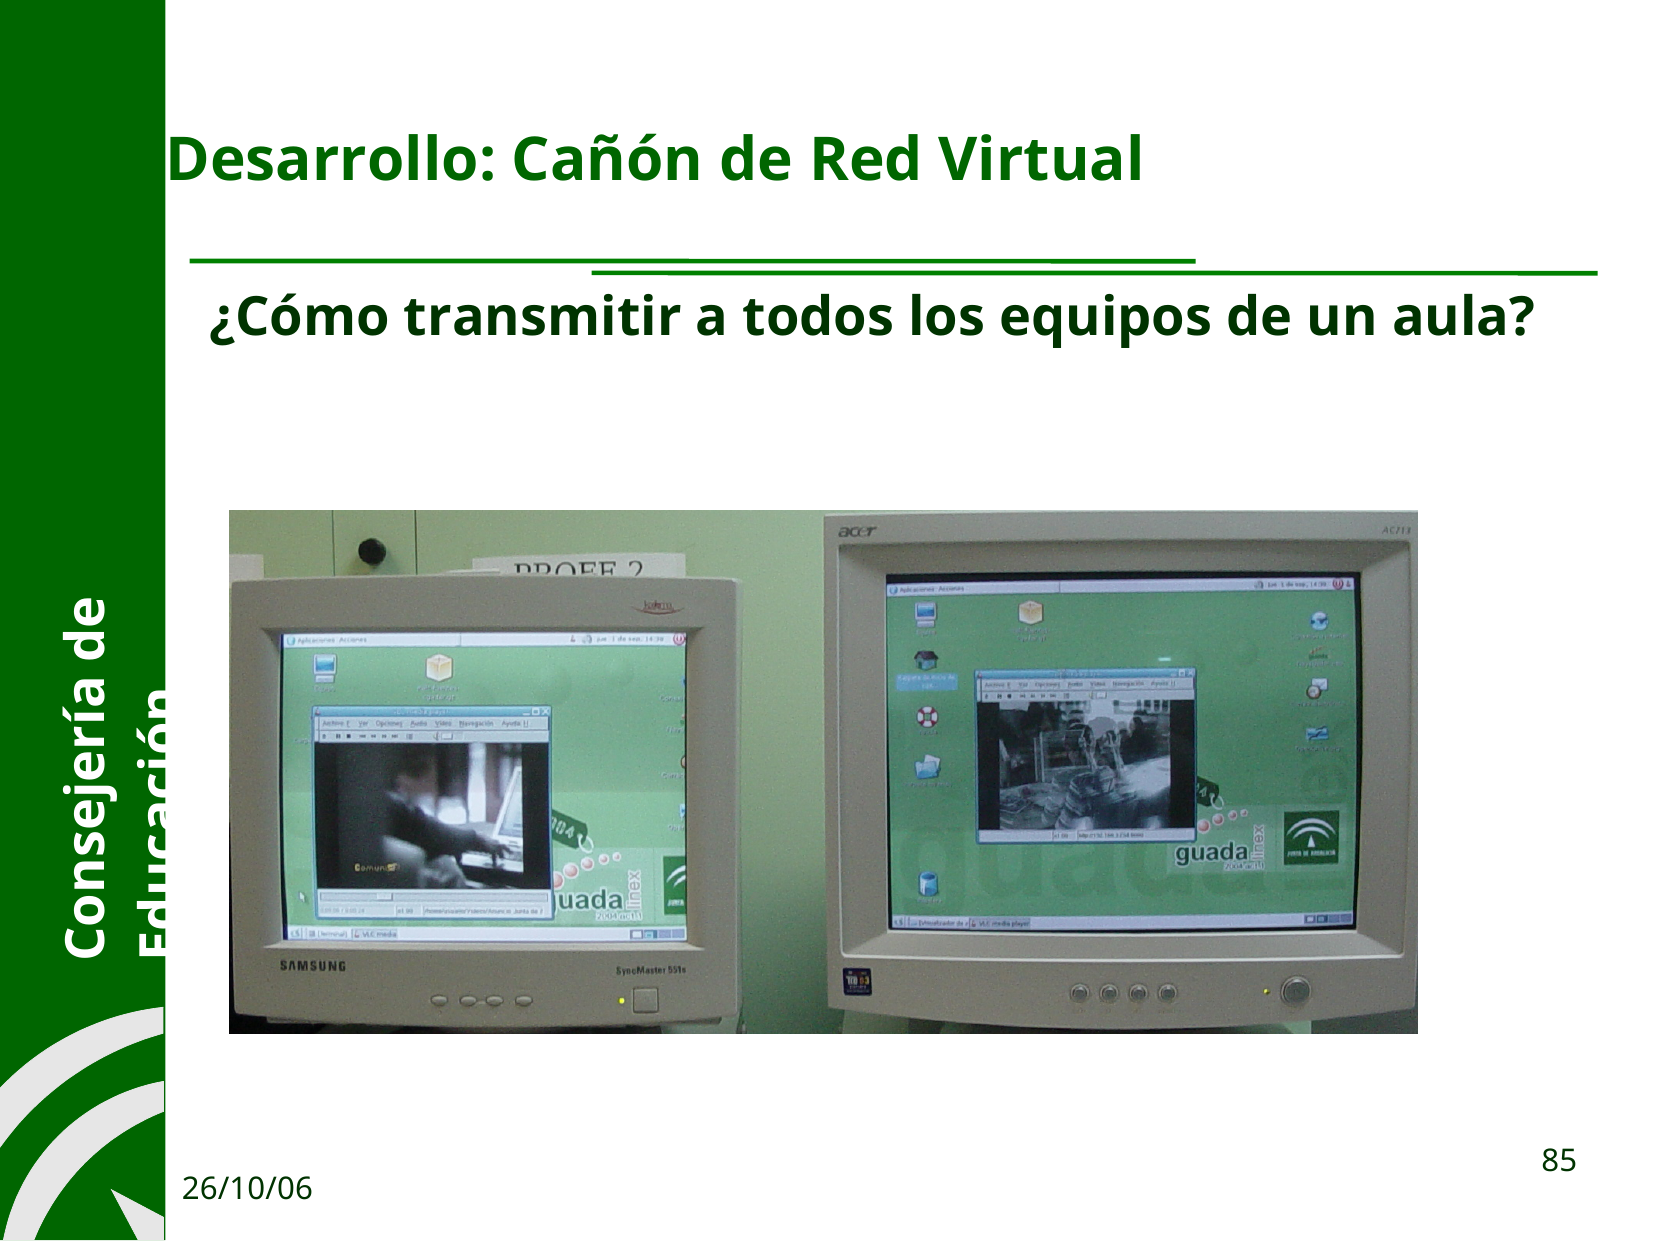

# Desarrollo: Cañón de Red Virtual
¿Cómo transmitir a todos los equipos de un aula?
85